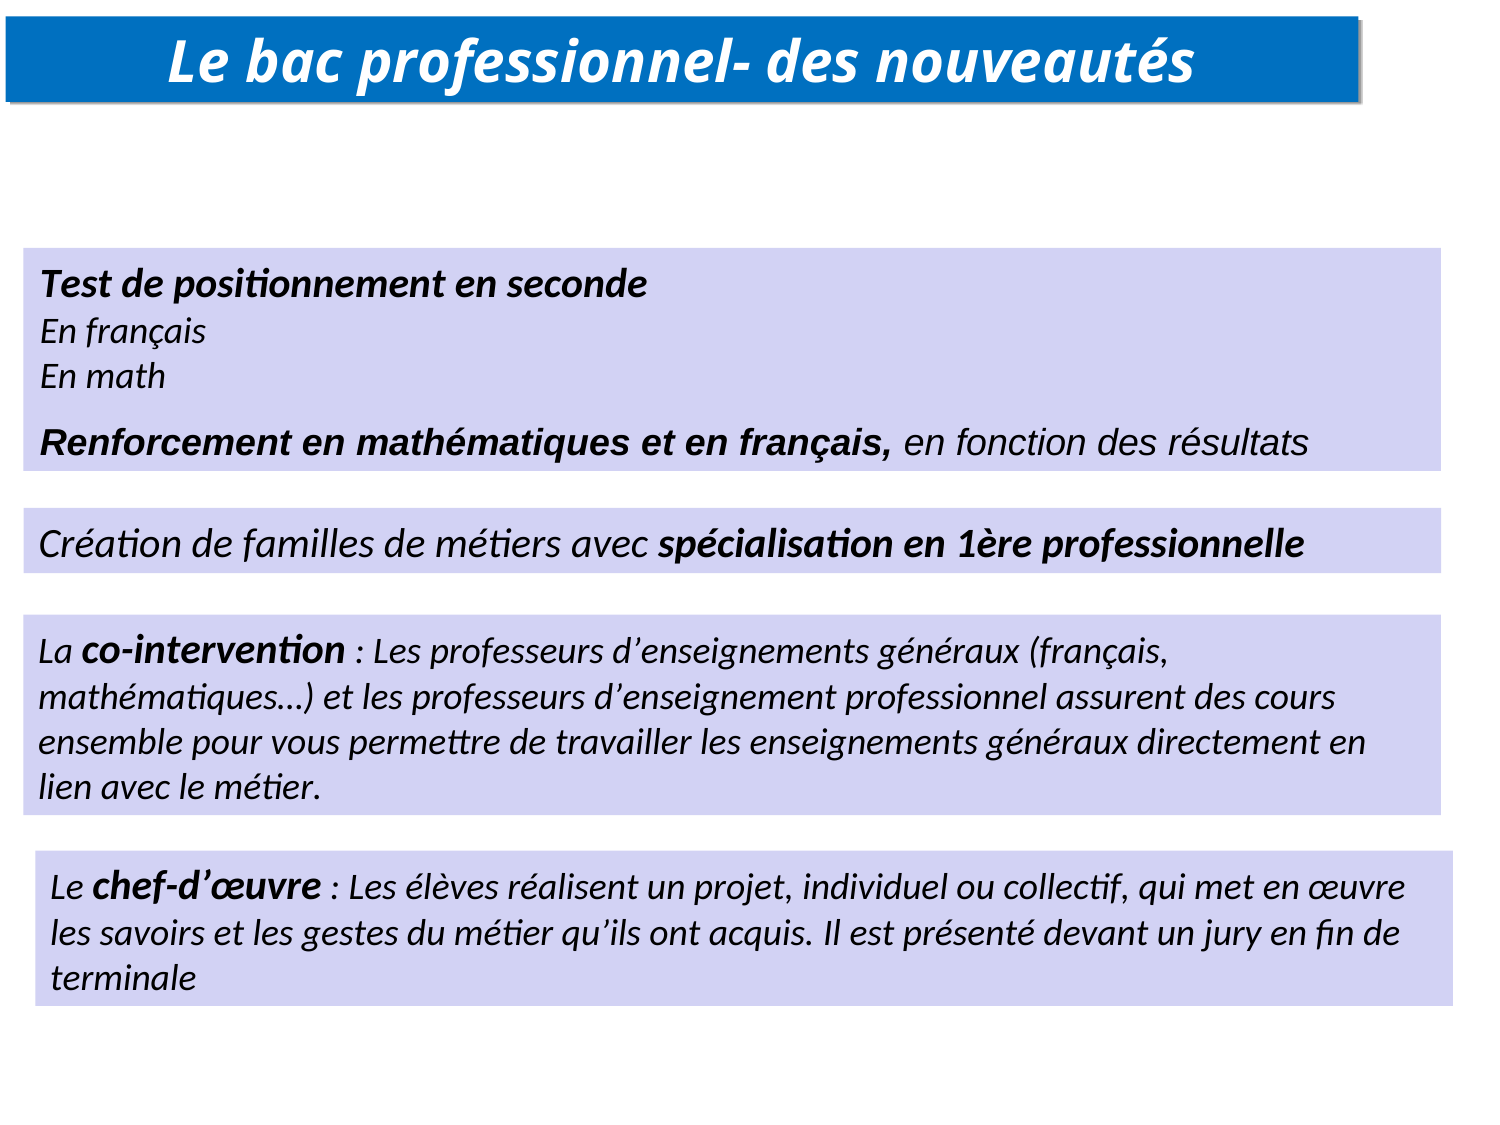

Le bac professionnel- des nouveautés
Test de positionnement en seconde
En français
En math
Renforcement en mathématiques et en français, en fonction des résultats
Création de familles de métiers avec spécialisation en 1ère professionnelle
La co-intervention : Les professeurs d’enseignements généraux (français, mathématiques…) et les professeurs d’enseignement professionnel assurent des cours ensemble pour vous permettre de travailler les enseignements généraux directement en lien avec le métier.
Le chef-d’œuvre : Les élèves réalisent un projet, individuel ou collectif, qui met en œuvre les savoirs et les gestes du métier qu’ils ont acquis. Il est présenté devant un jury en fin de terminale